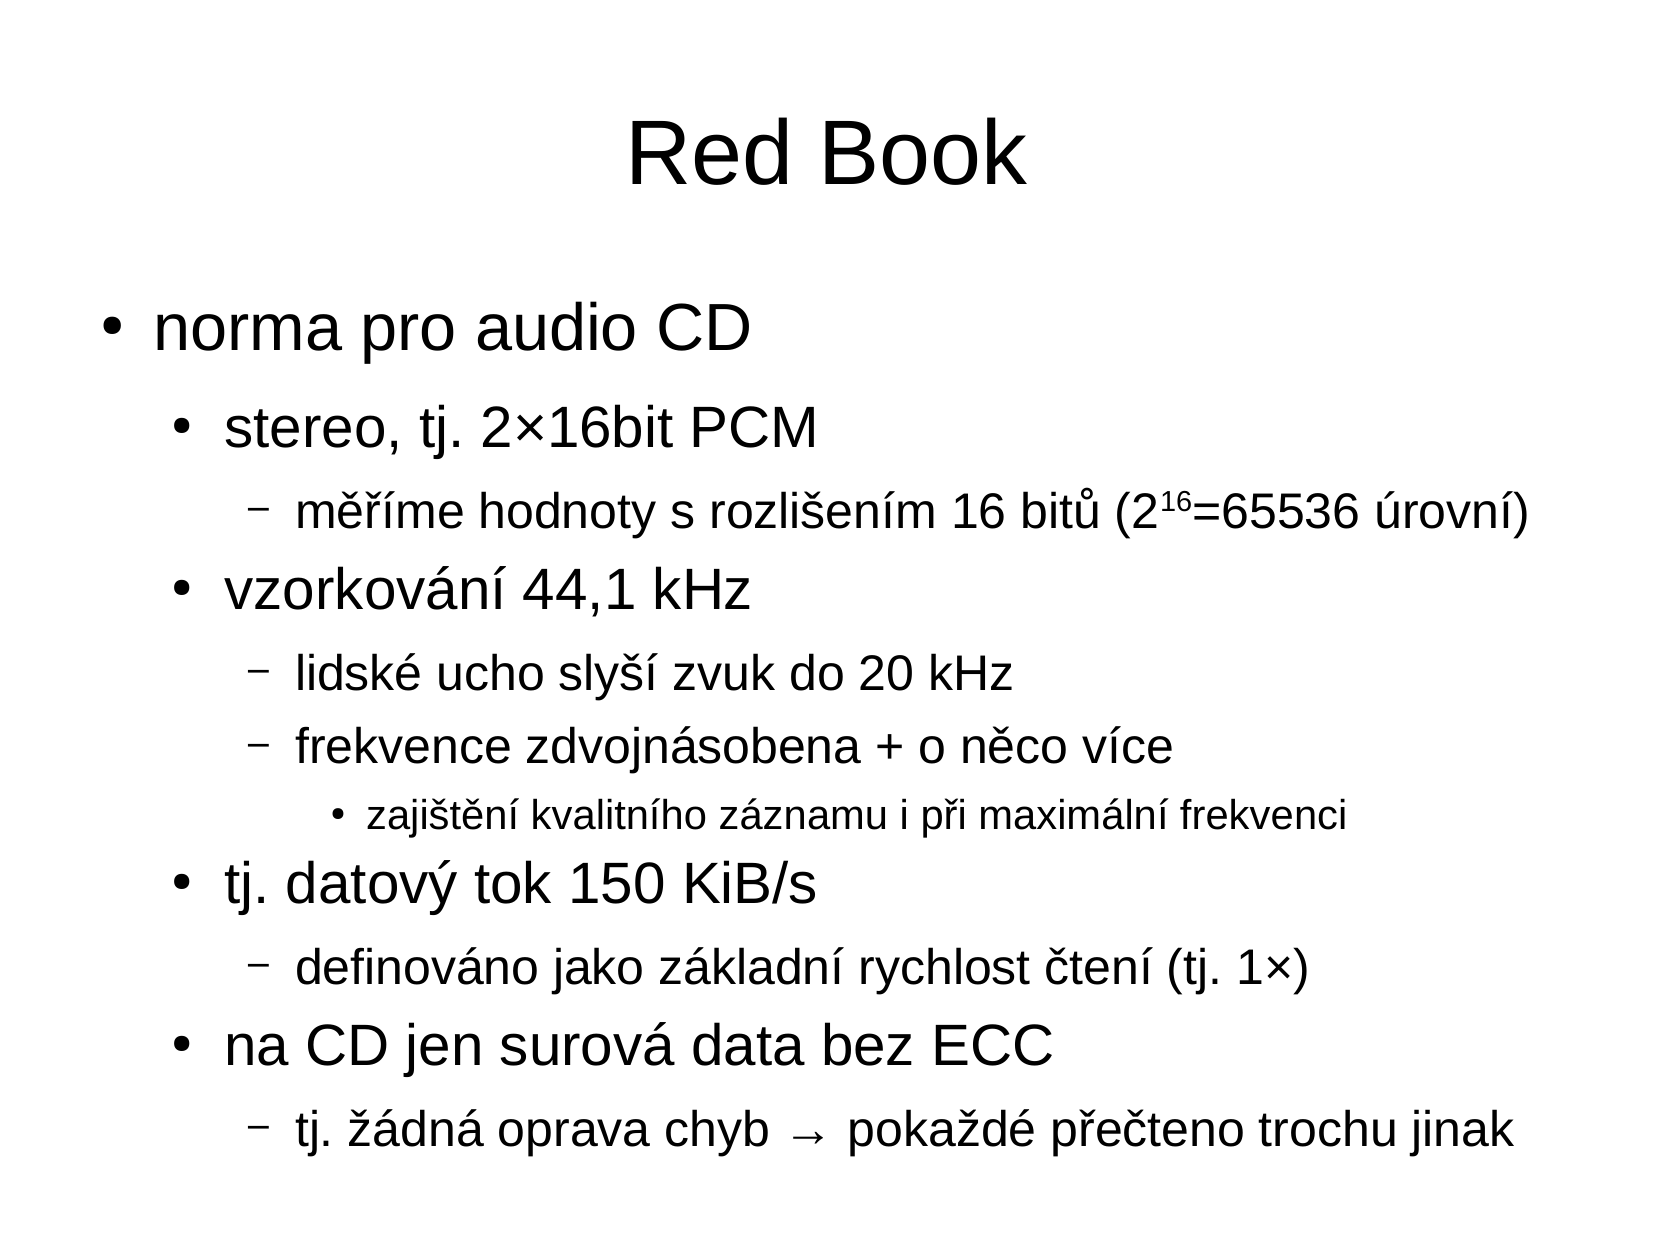

# Red Book
norma pro audio CD
stereo, tj. 2×16bit PCM
měříme hodnoty s rozlišením 16 bitů (216=65536 úrovní)
vzorkování 44,1 kHz
lidské ucho slyší zvuk do 20 kHz
frekvence zdvojnásobena + o něco více
zajištění kvalitního záznamu i při maximální frekvenci
tj. datový tok 150 KiB/s
definováno jako základní rychlost čtení (tj. 1×)
na CD jen surová data bez ECC
tj. žádná oprava chyb → pokaždé přečteno trochu jinak